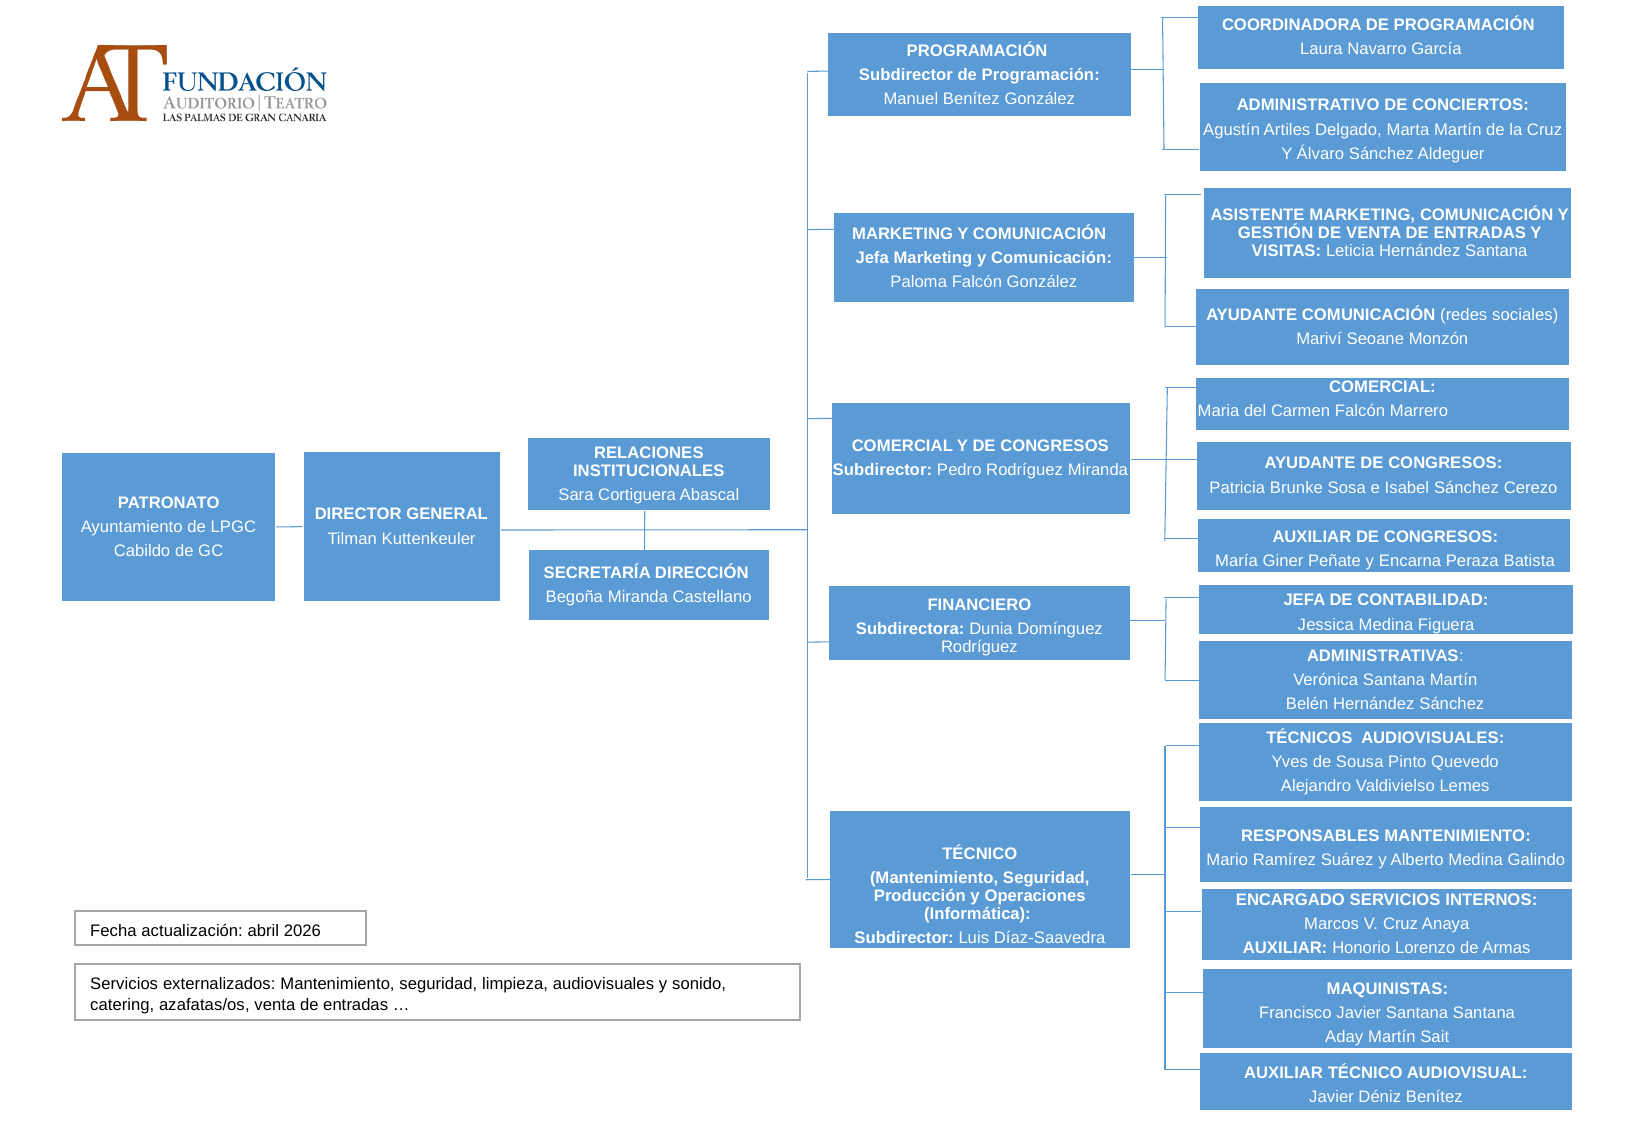

COORDINADORA DE PROGRAMACIÓN
Laura Navarro García
PROGRAMACIÓN
Subdirector de Programación:
Manuel Benítez González
ADMINISTRATIVO DE CONCIERTOS:
Agustín Artiles Delgado, Marta Martín de la Cruz
Y Álvaro Sánchez Aldeguer
ASISTENTE MARKETING, COMUNICACIÓN Y GESTIÓN DE VENTA DE ENTRADAS Y VISITAS: Leticia Hernández Santana
MARKETING Y COMUNICACIÓN
Jefa Marketing y Comunicación:
Paloma Falcón González
AYUDANTE COMUNICACIÓN (redes sociales)
Mariví Seoane Monzón
COMERCIAL:
Maria del Carmen Falcón Marrero
COMERCIAL Y DE CONGRESOS
Subdirector: Pedro Rodríguez Miranda
RELACIONES INSTITUCIONALES
Sara Cortiguera Abascal
AYUDANTE DE CONGRESOS:
Patricia Brunke Sosa e Isabel Sánchez Cerezo
DIRECTOR GENERAL
Tilman Kuttenkeuler
PATRONATO
Ayuntamiento de LPGC
Cabildo de GC
AUXILIAR DE CONGRESOS:
María Giner Peñate y Encarna Peraza Batista
SECRETARÍA DIRECCIÓN
Begoña Miranda Castellano
JEFA DE CONTABILIDAD:
Jessica Medina Figuera
FINANCIERO
Subdirectora: Dunia Domínguez Rodríguez
ADMINISTRATIVAS:
Verónica Santana Martín
Belén Hernández Sánchez
TÉCNICOS AUDIOVISUALES:
Yves de Sousa Pinto Quevedo
Alejandro Valdivielso Lemes
RESPONSABLES MANTENIMIENTO:
Mario Ramírez Suárez y Alberto Medina Galindo
TÉCNICO
(Mantenimiento, Seguridad, Producción y Operaciones (Informática):
Subdirector: Luis Díaz-Saavedra Suárez
ENCARGADO SERVICIOS INTERNOS:
Marcos V. Cruz Anaya
AUXILIAR: Honorio Lorenzo de Armas
Fecha actualización: abril 2026
Servicios externalizados: Mantenimiento, seguridad, limpieza, audiovisuales y sonido, catering, azafatas/os, venta de entradas …
MAQUINISTAS:
Francisco Javier Santana Santana
Aday Martín Sait
AUXILIAR TÉCNICO AUDIOVISUAL:
Javier Déniz Benítez